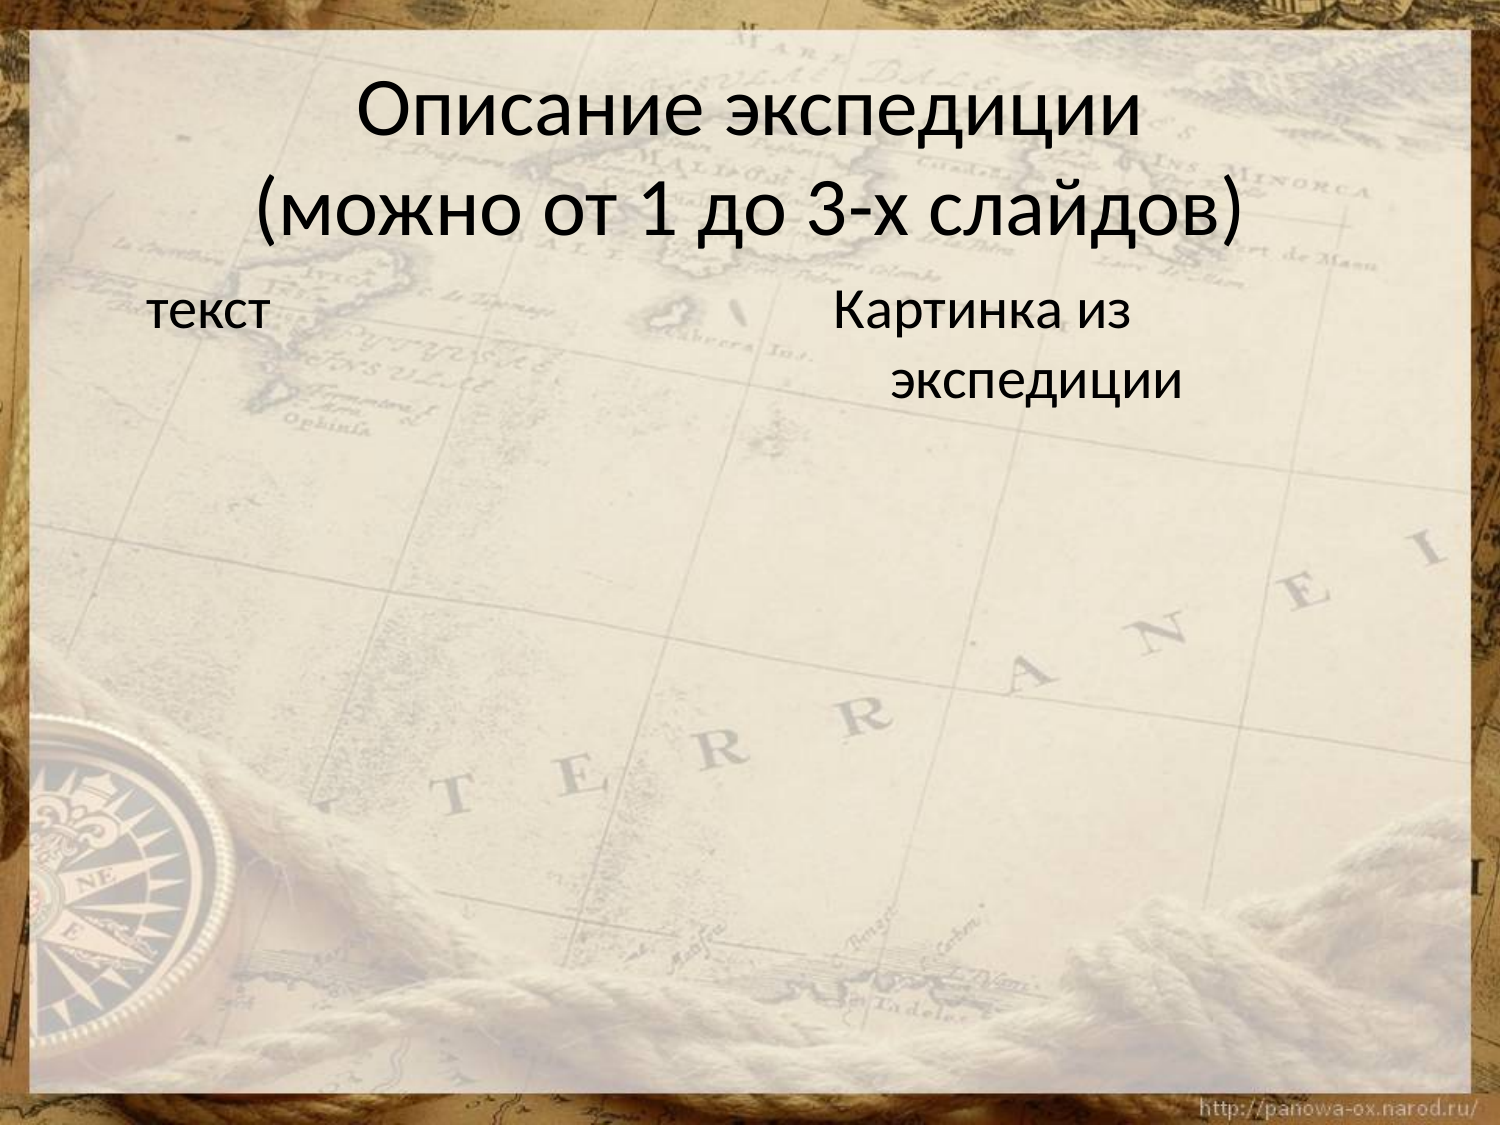

# Описание экспедиции (можно от 1 до 3-х слайдов)
текст
Картинка из экспедиции